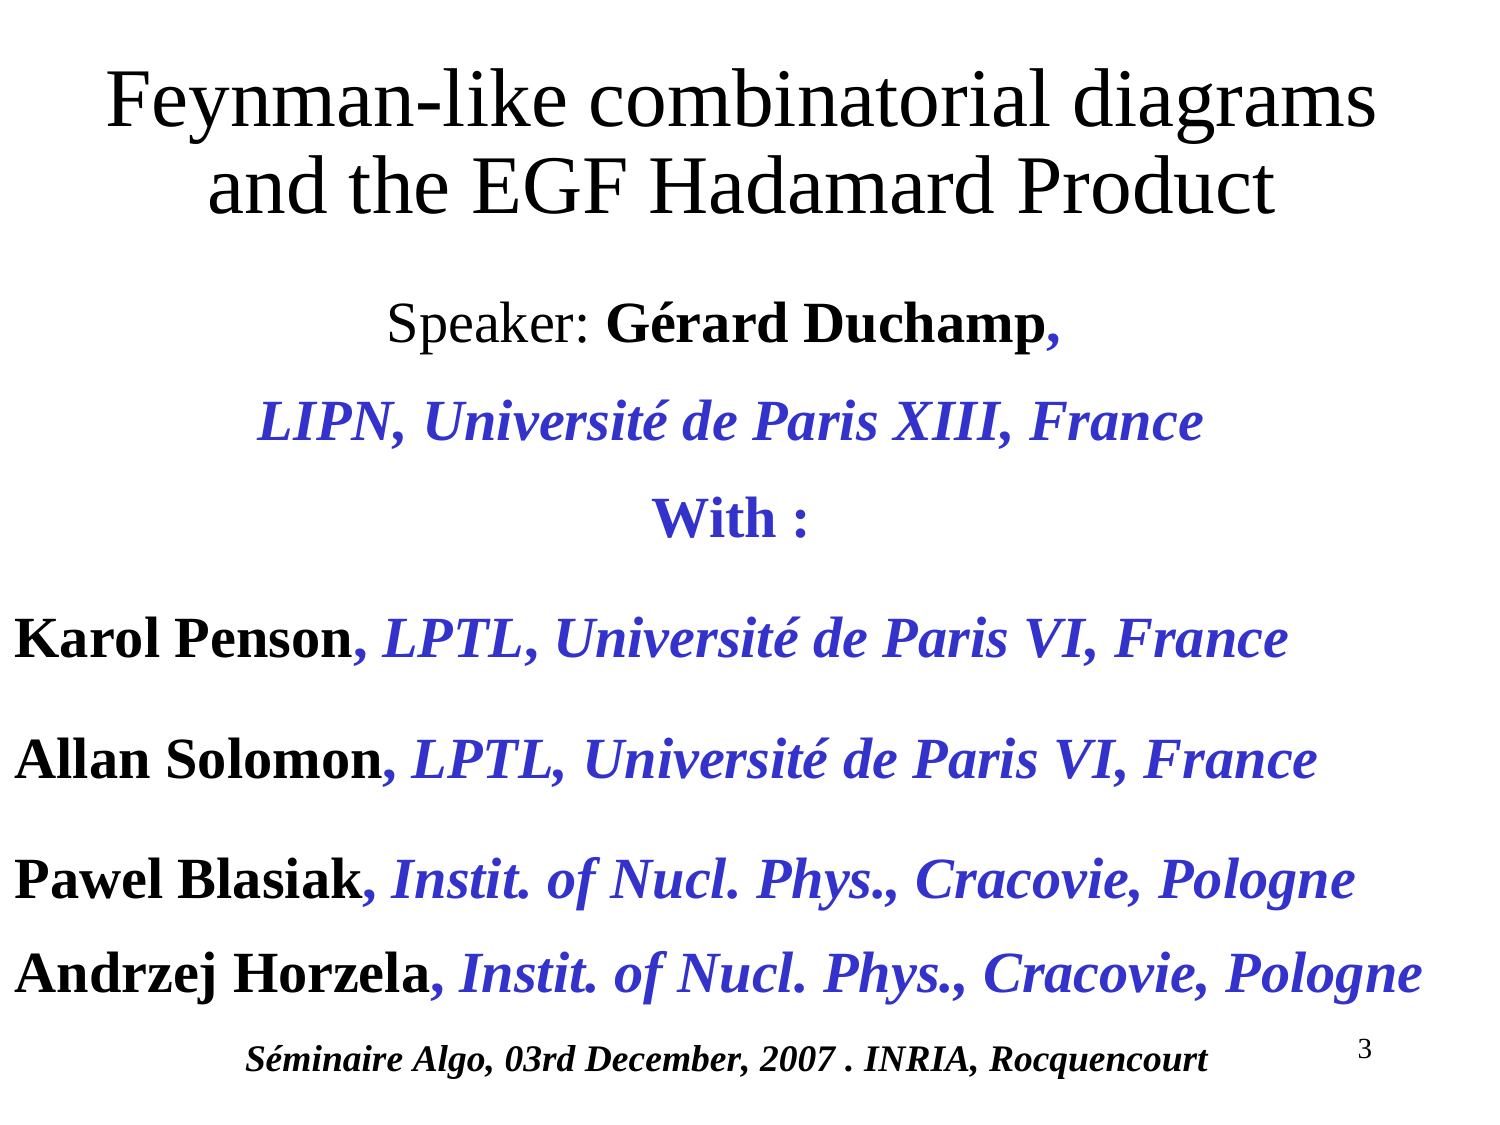

# Feynman-like combinatorial diagrams and the EGF Hadamard Product
Speaker: Gérard Duchamp,
LIPN, Université de Paris XIII, France
 With :
Karol Penson, LPTL, Université de Paris VI, France
Allan Solomon, LPTL, Université de Paris VI, France
Pawel Blasiak, Instit. of Nucl. Phys., Cracovie, Pologne
Andrzej Horzela, Instit. of Nucl. Phys., Cracovie, Pologne
Séminaire Algo, 03rd December, 2007 . INRIA, Rocquencourt
3